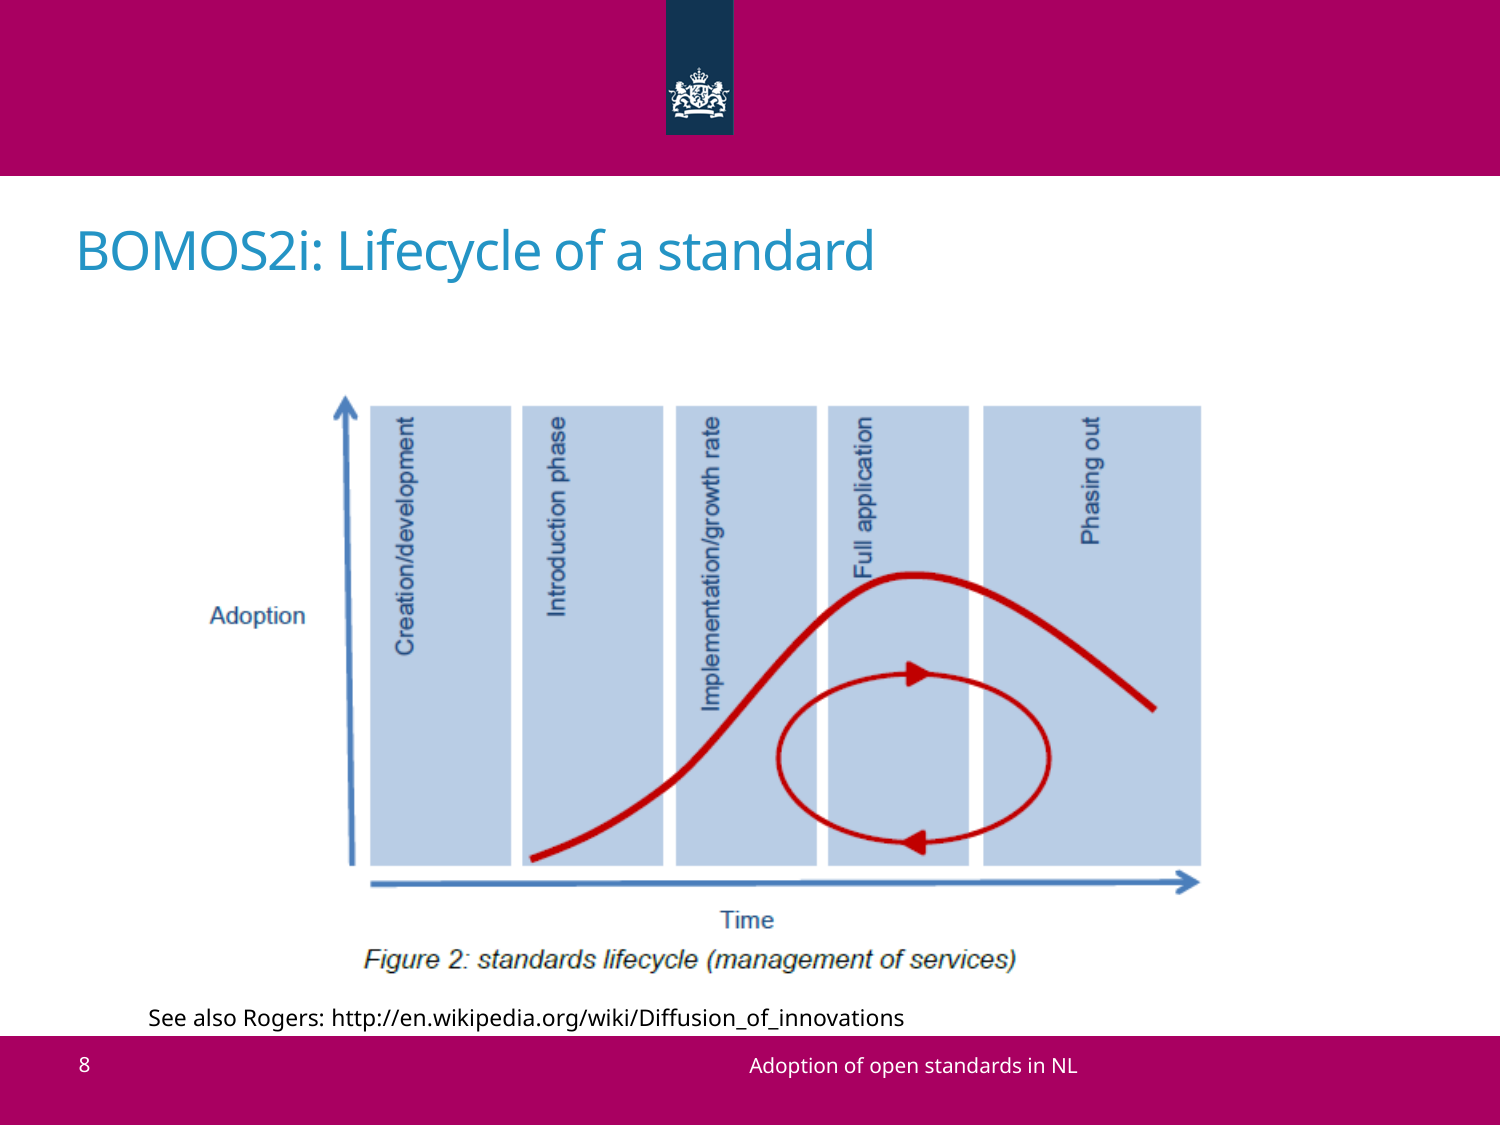

# BOMOS2i: Lifecycle of a standard
See also Rogers: http://en.wikipedia.org/wiki/Diffusion_of_innovations
Adoption of open standards in NL